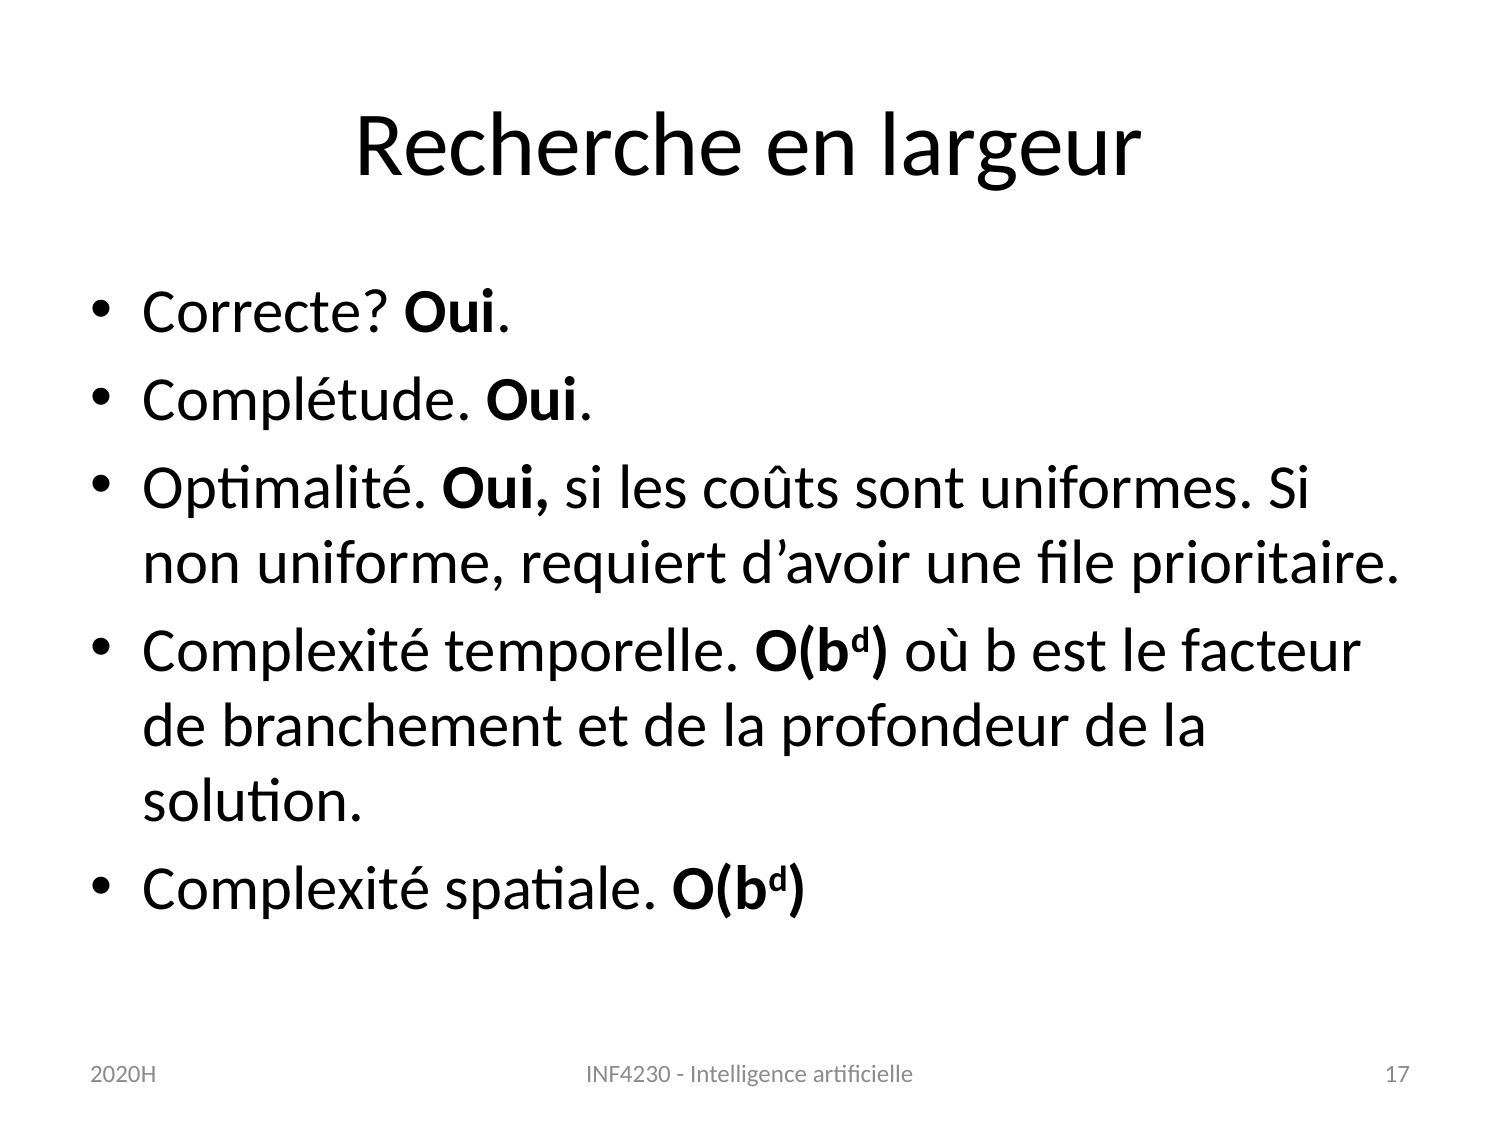

# Recherche en largeur
Correcte? Oui.
Complétude. Oui.
Optimalité. Oui, si les coûts sont uniformes. Si non uniforme, requiert d’avoir une file prioritaire.
Complexité temporelle. O(bd) où b est le facteur de branchement et de la profondeur de la solution.
Complexité spatiale. O(bd)
2020H
INF4230 - Intelligence artificielle